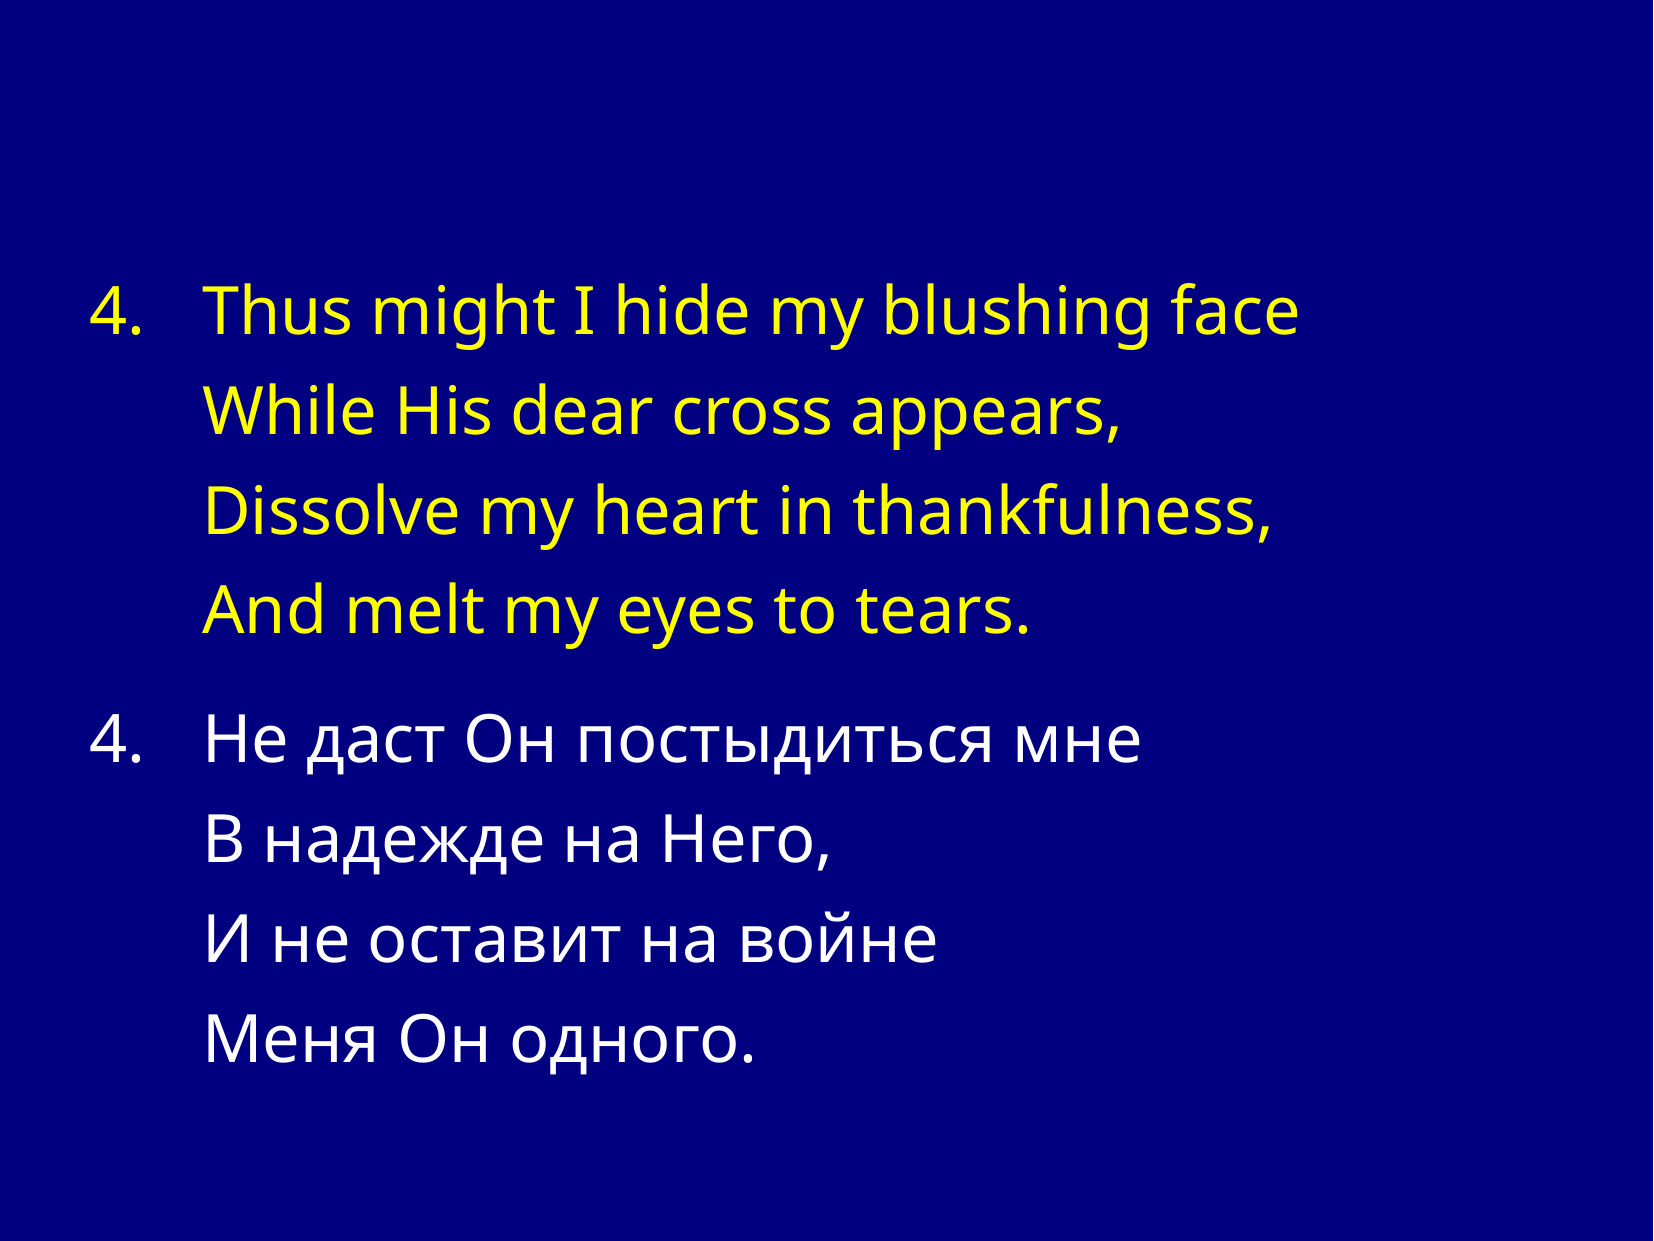

4.	Thus might I hide my blushing face
	While His dear cross appears,
	Dissolve my heart in thankfulness,
	And melt my eyes to tears.
4.	Не даст Он постыдиться мне
	В надежде на Него,
	И не оставит на войне
	Меня Он одного.